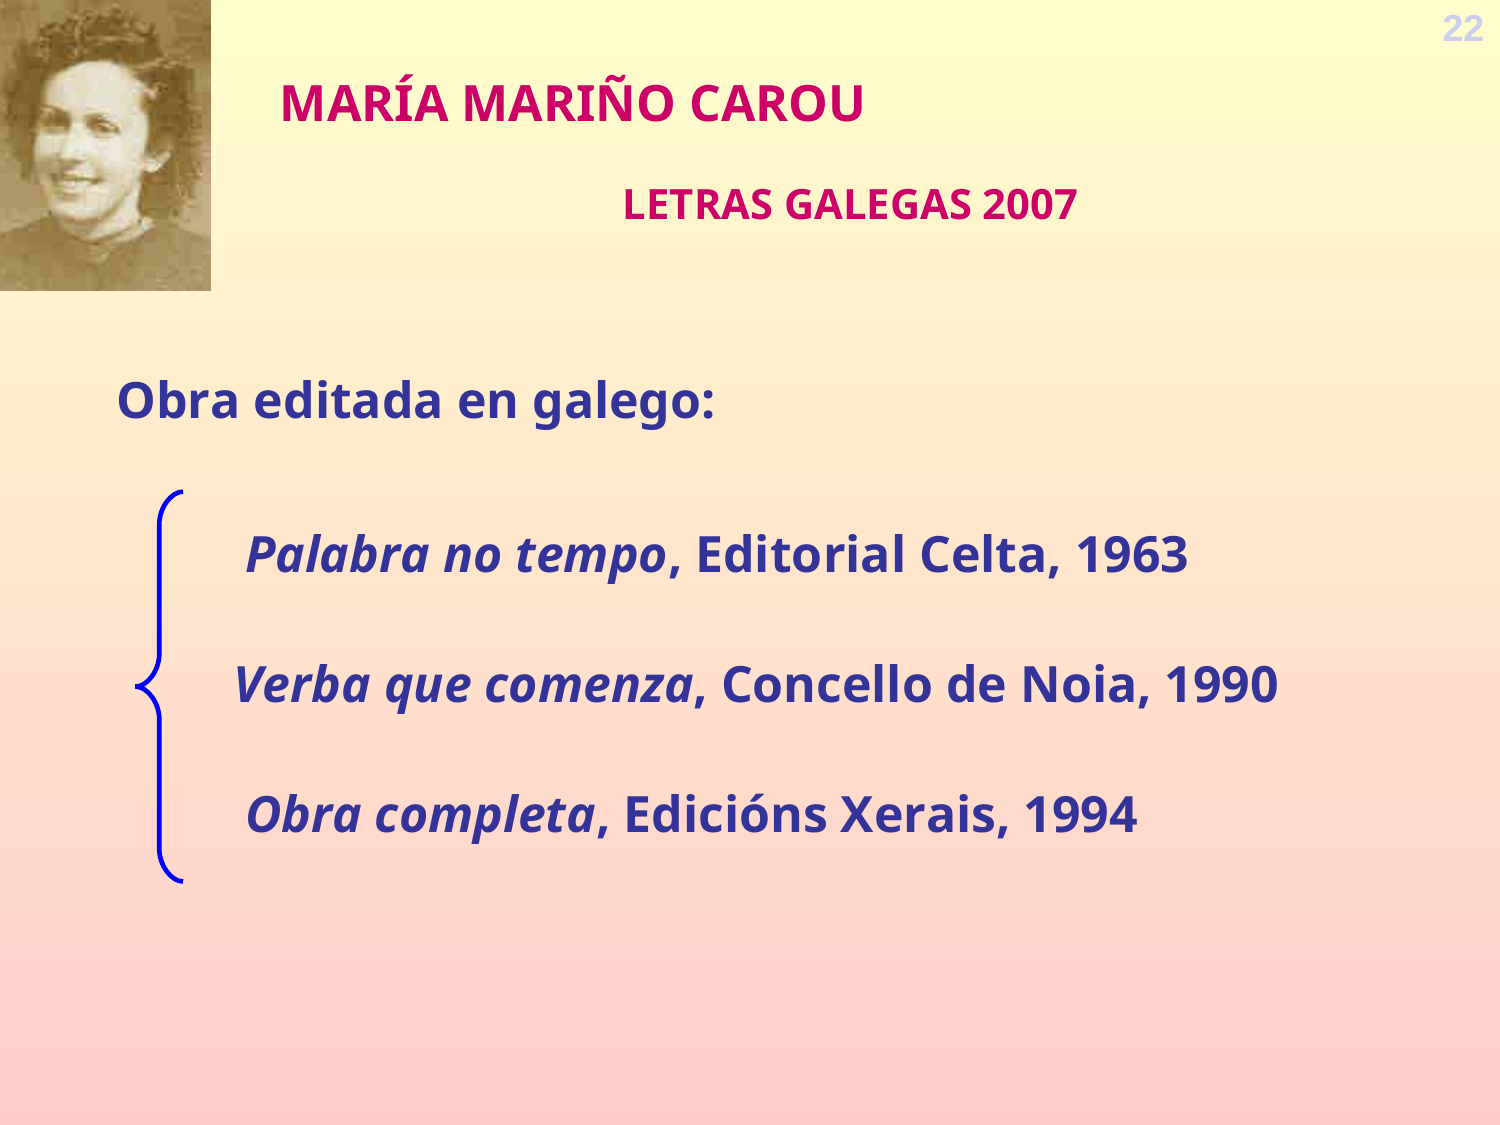

22
MARÍA MARIÑO CAROU
LETRAS GALEGAS 2007
Obra editada en galego:
Palabra no tempo, Editorial Celta, 1963
Verba que comenza, Concello de Noia, 1990
Obra completa, Edicións Xerais, 1994